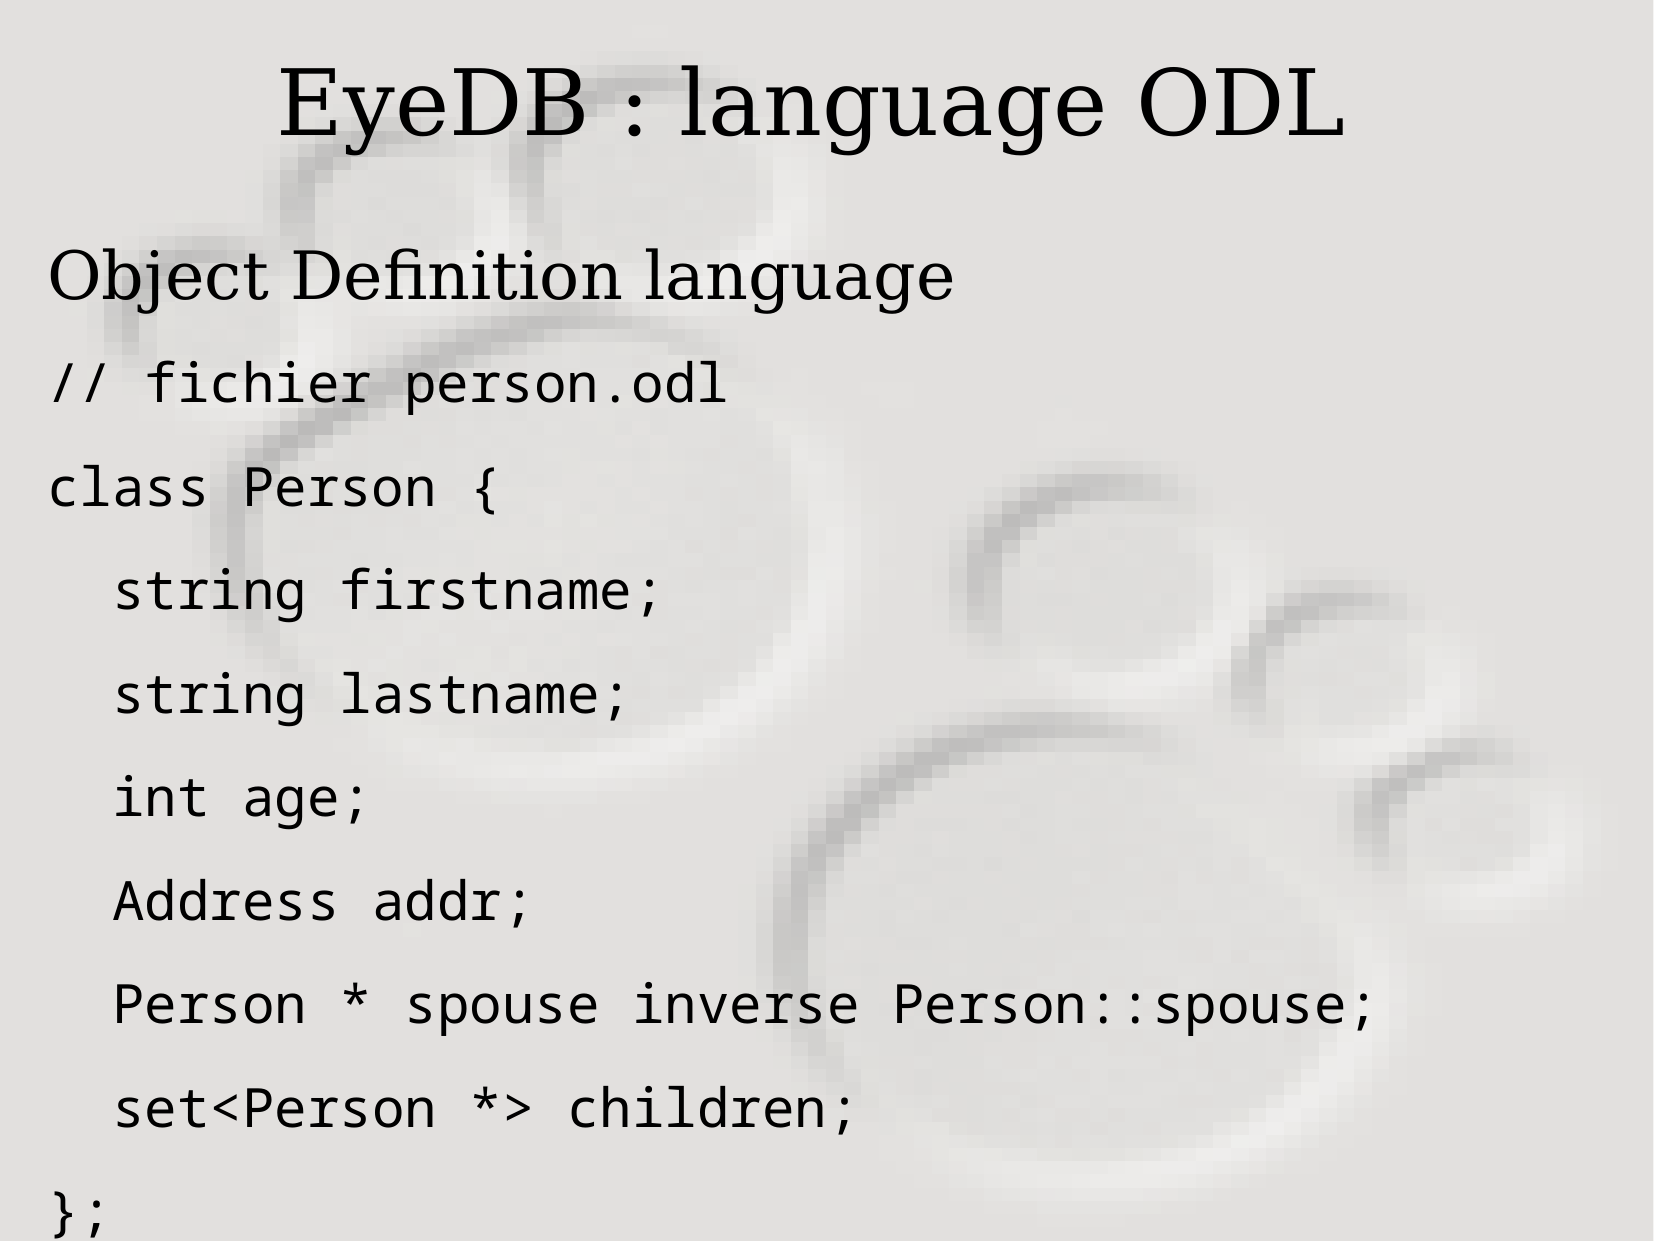

# EyeDB : language ODL
Object Definition language
// fichier person.odl
class Person {
 string firstname;
 string lastname;
 int age;
 Address addr;
 Person * spouse inverse Person::spouse;
 set<Person *> children;
};
// autres classes ...